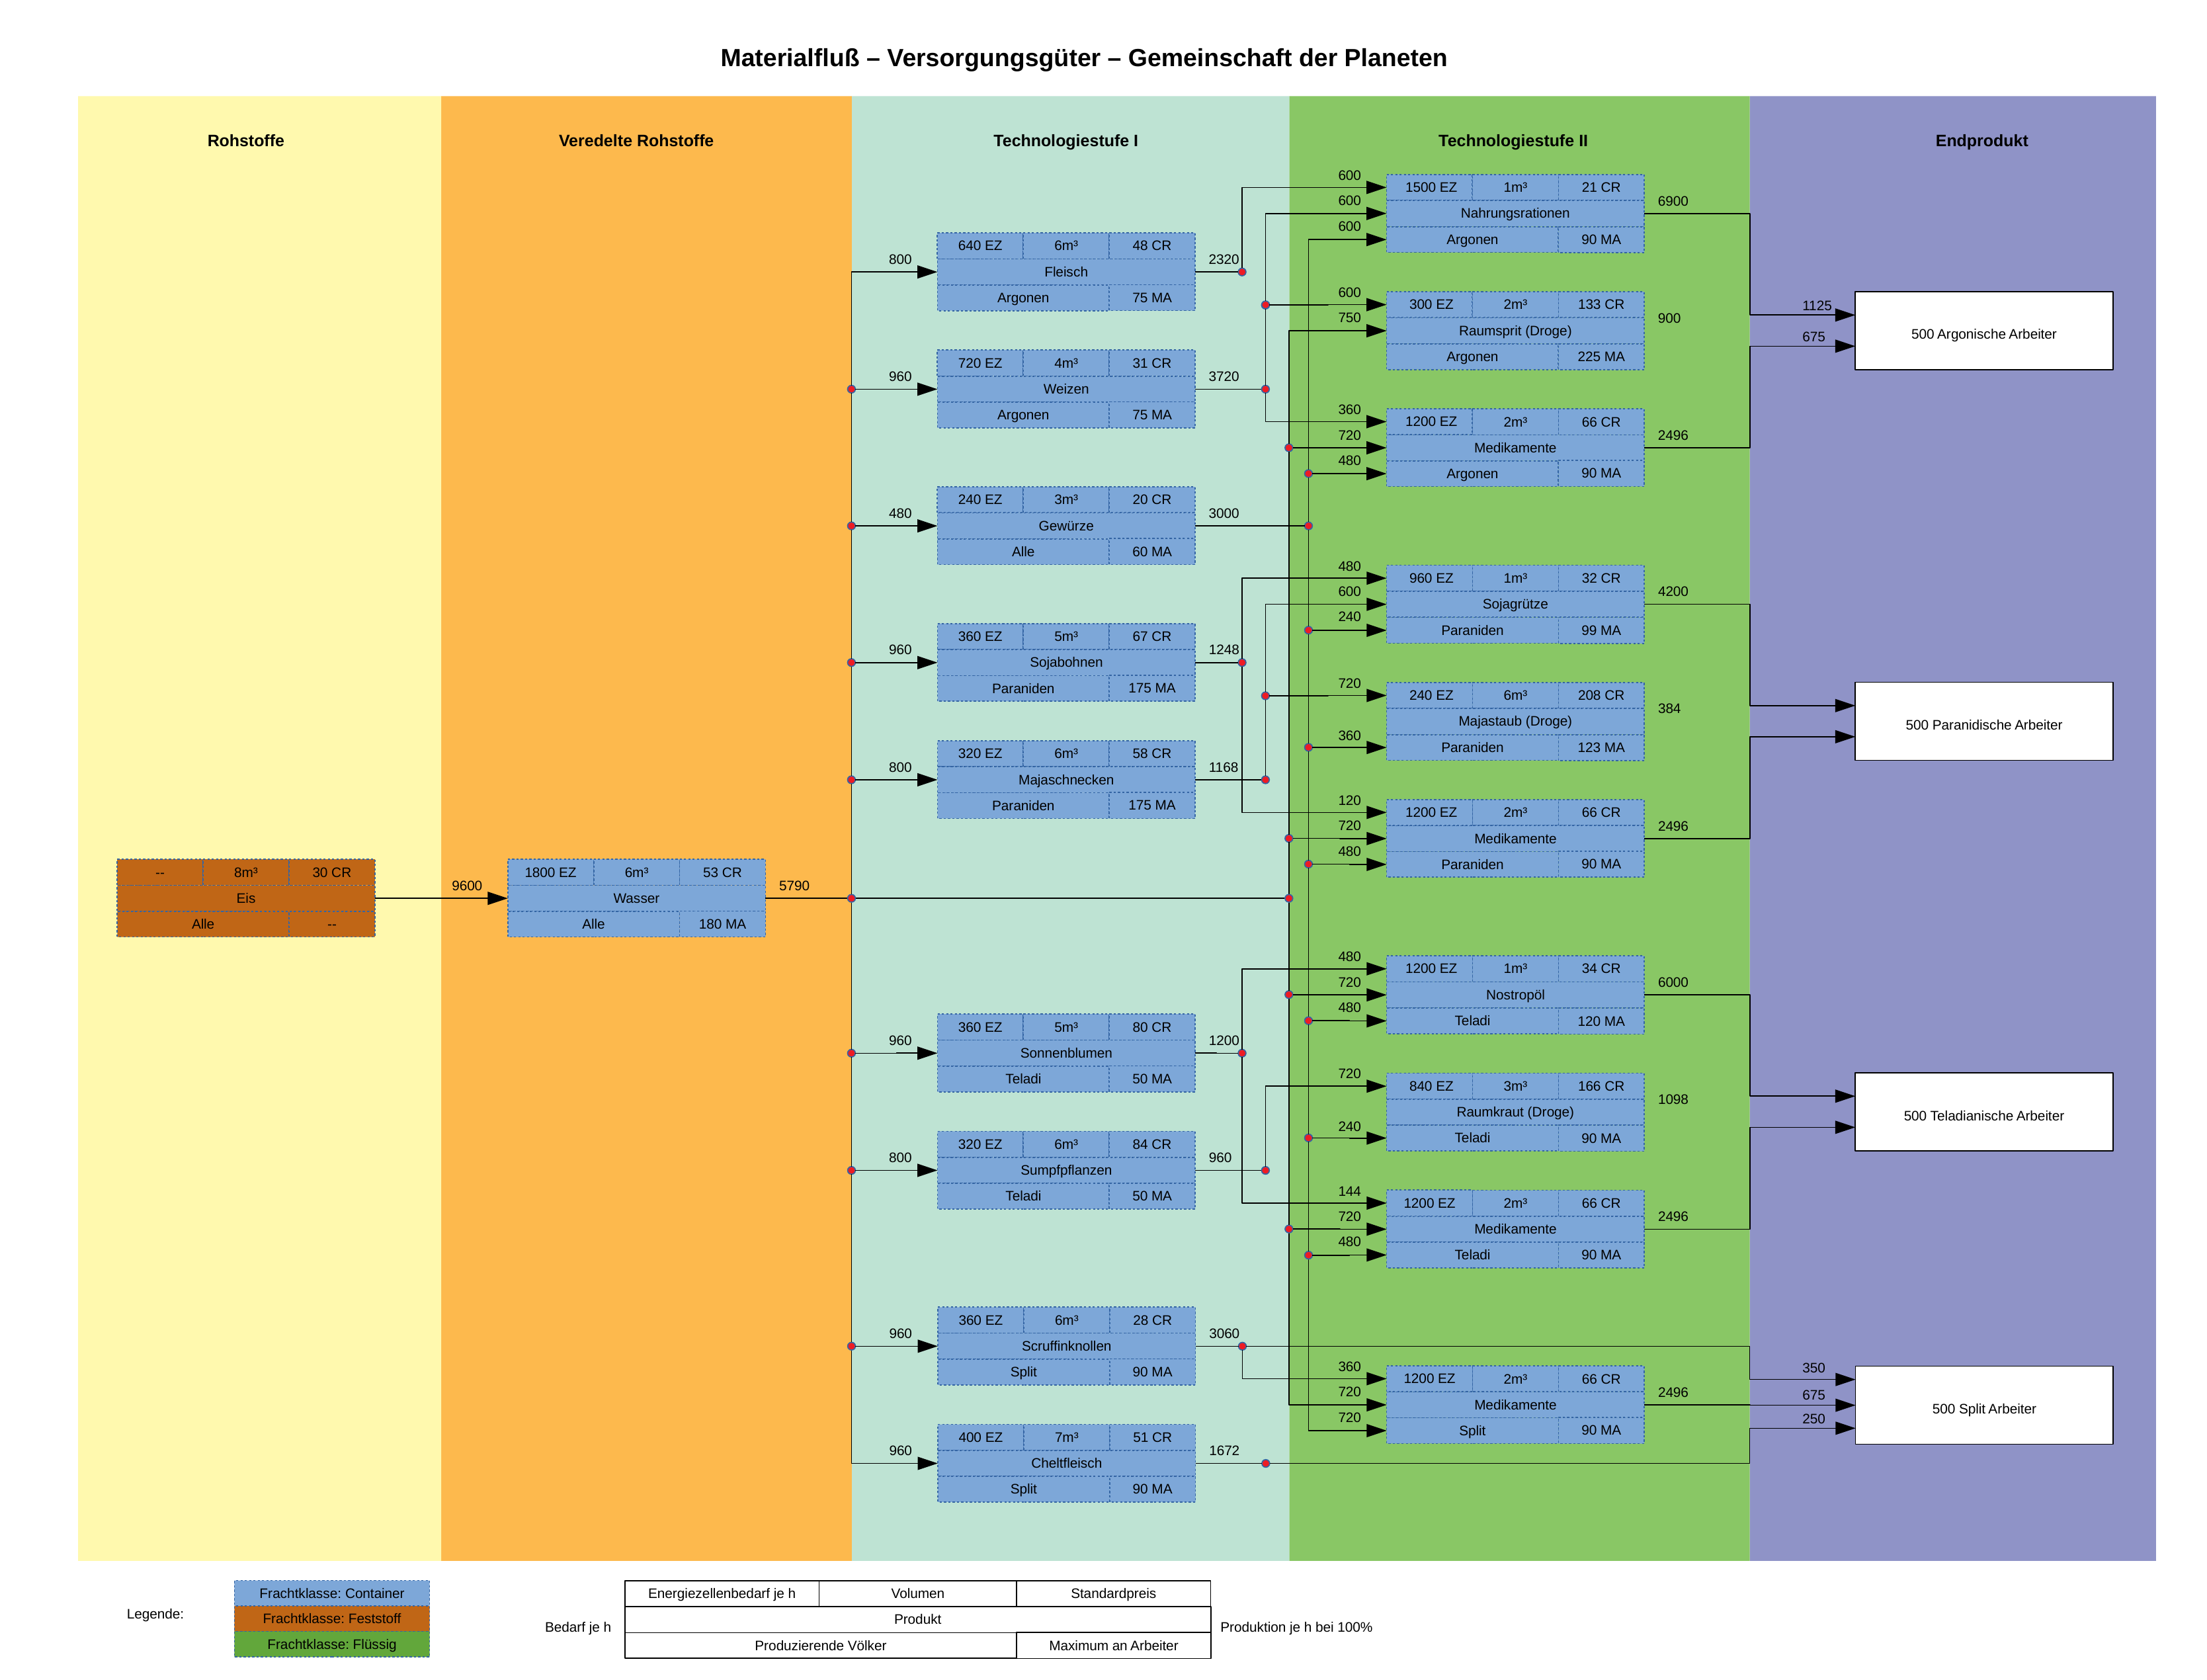

Materialfluß – Versorgungsgüter – Gemeinschaft der Planeten
Rohstoffe
Veredelte Rohstoffe
Technologiestufe I
Technologiestufe II
Endprodukt
600
 1500 EZ
1m³
21 CR
600
6900
Nahrungsrationen
600
Argonen
90 MA
640 EZ
6m³
48 CR
800
2320
Fleisch
600
75 MA
Argonen
500 Argonische Arbeiter
 300 EZ
2m³
133 CR
1125
750
900
Raumsprit (Droge)
675
Argonen
225 MA
720 EZ
4m³
31 CR
960
3720
Weizen
360
75 MA
Argonen
 1200 EZ
2m³
66 CR
720
2496
Medikamente
480
90 MA
Argonen
240 EZ
3m³
20 CR
480
3000
Gewürze
60 MA
Alle
480
 960 EZ
1m³
32 CR
600
4200
Sojagrütze
240
Paraniden
99 MA
360 EZ
5m³
67 CR
960
1248
Sojabohnen
720
175 MA
Paraniden
500 Paranidische Arbeiter
 240 EZ
6m³
208 CR
384
Majastaub (Droge)
360
Paraniden
123 MA
320 EZ
6m³
58 CR
800
1168
Majaschnecken
120
175 MA
Paraniden
 1200 EZ
2m³
66 CR
720
2496
Medikamente
480
90 MA
Paraniden
--
8m³
30 CR
1800 EZ
6m³
53 CR
9600
5790
Eis
Wasser
180 MA
Alle
--
Alle
480
 1200 EZ
1m³
34 CR
720
6000
Nostropöl
480
Teladi
120 MA
360 EZ
5m³
80 CR
960
1200
Sonnenblumen
720
50 MA
Teladi
500 Teladianische Arbeiter
 840 EZ
3m³
166 CR
1098
Raumkraut (Droge)
240
Teladi
90 MA
320 EZ
6m³
84 CR
800
960
Sumpfpflanzen
144
50 MA
Teladi
1200 EZ
2m³
66 CR
720
2496
Medikamente
480
90 MA
Teladi
360 EZ
6m³
28 CR
960
3060
Scruffinknollen
360
350
90 MA
Split
1200 EZ
2m³
66 CR
500 Split Arbeiter
720
2496
675
Medikamente
720
250
90 MA
Split
400 EZ
7m³
51 CR
960
1672
Cheltfleisch
90 MA
Split
Frachtklasse: Container
Energiezellenbedarf je h
Volumen
Standardpreis
Legende:
Frachtklasse: Feststoff
Produkt
Produktion je h bei 100%
Bedarf je h
Frachtklasse: Flüssig
Maximum an Arbeiter
Produzierende Völker